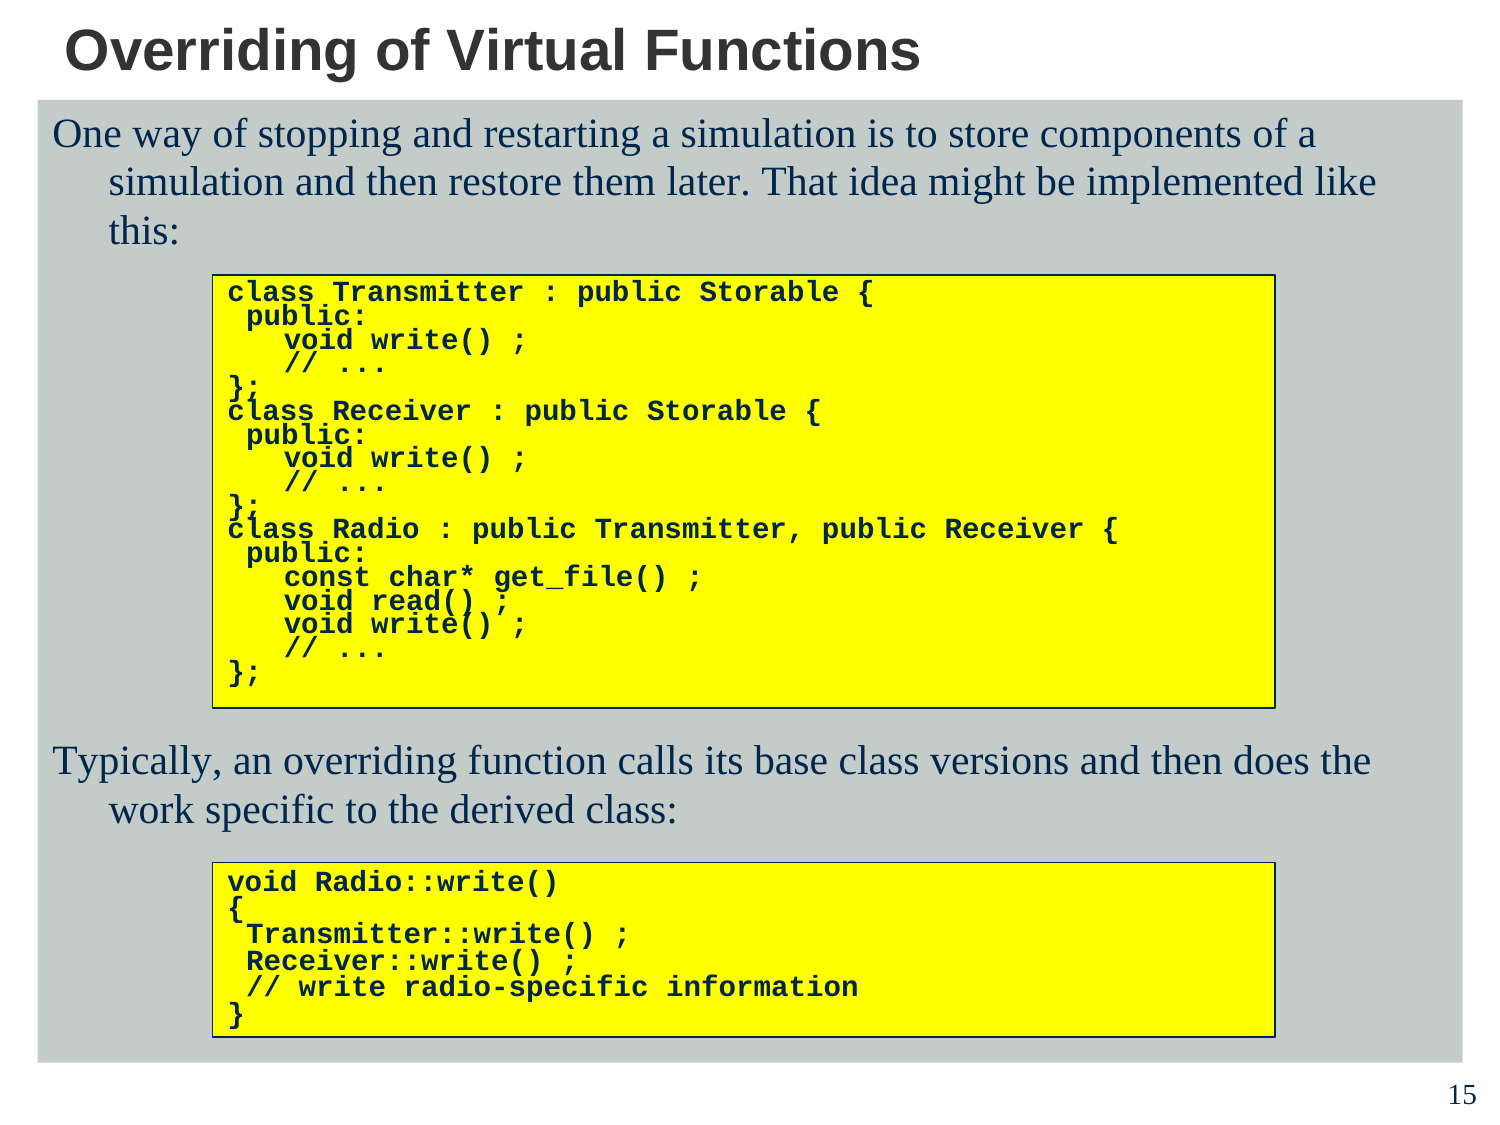

# Overriding of Virtual Functions
One way of stopping and restarting a simulation is to store components of a simulation and then restore them later. That idea might be implemented like this:
Typically, an overriding function calls its base class versions and then does the work specific to the derived class:
class Transmitter : public Storable {
	public:
		void write() ;
		// ...
};
class Receiver : public Storable {
	public:
		void write() ;
		// ...
};
class Radio : public Transmitter, public Receiver {
	public:
		const char* get_file() ;
		void read() ;
		void write() ;
		// ...
};
void Radio::write()
{
	Transmitter::write() ;
	Receiver::write() ;
	// write radio-specific information
}